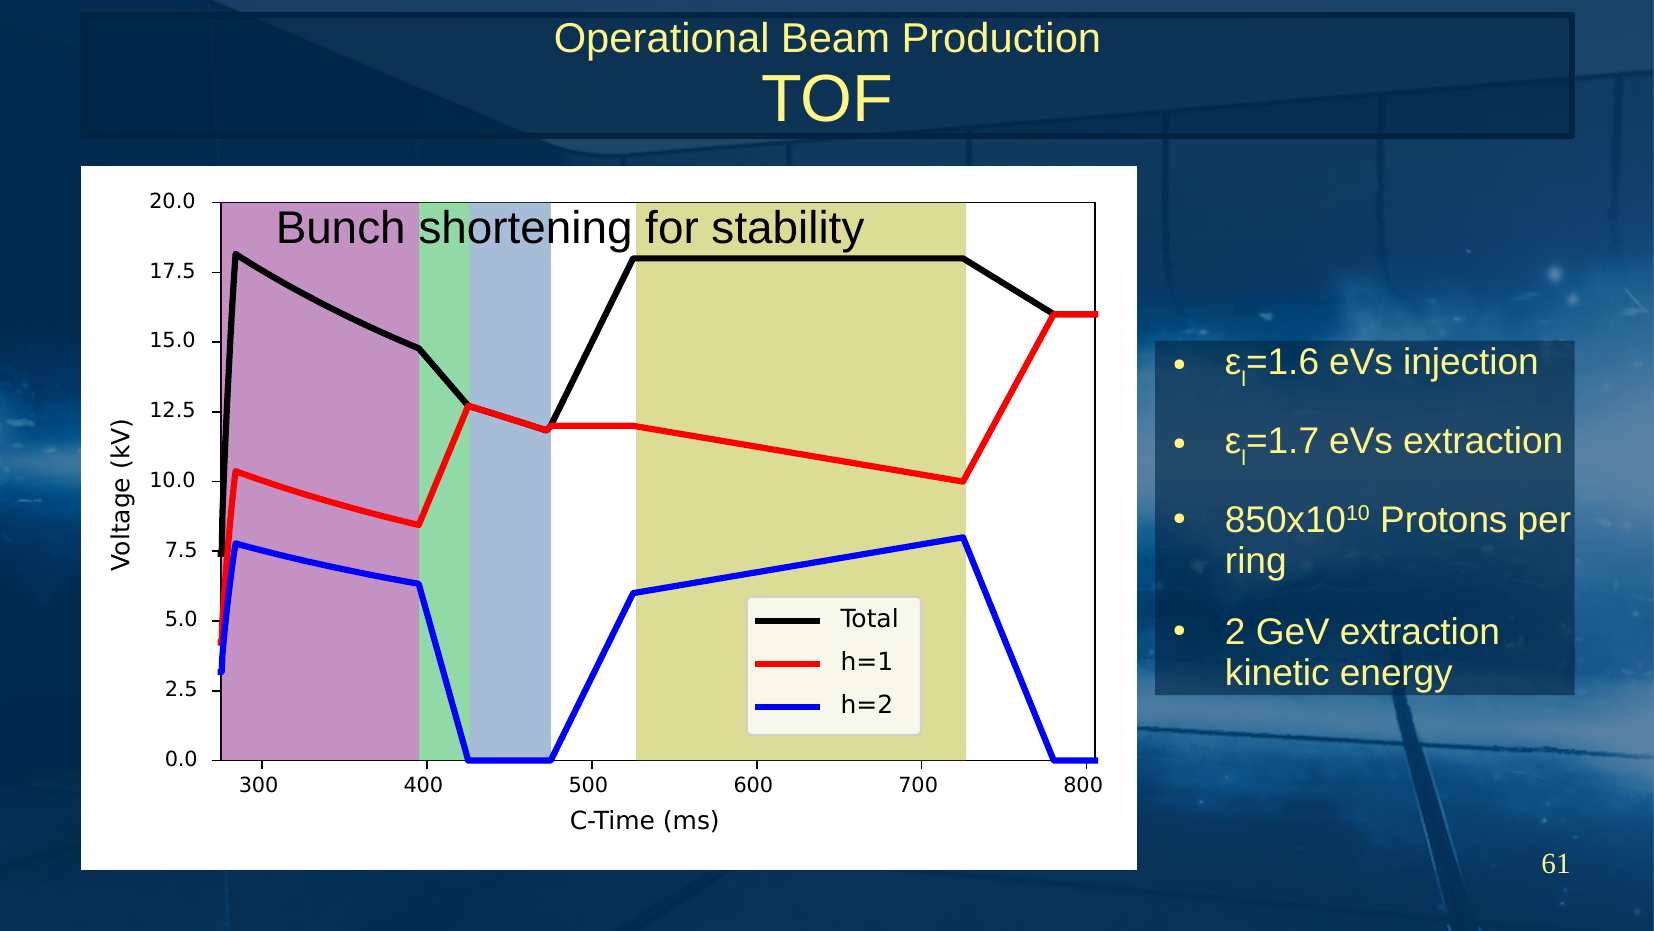

# Operational Beam Production TOF
20.0
Bunch shortening for stability
17.5
15.0
εl=1.6 eVs injection
εl=1.7 eVs extraction
850x1010 Protons per ring
2 GeV extraction kinetic energy
12.5
Voltage (kV)
10.0
7.5
Total
h=1
h=2
5.0
2.5
0.0
300
400
500
600
700
800
C-Time (ms)
61